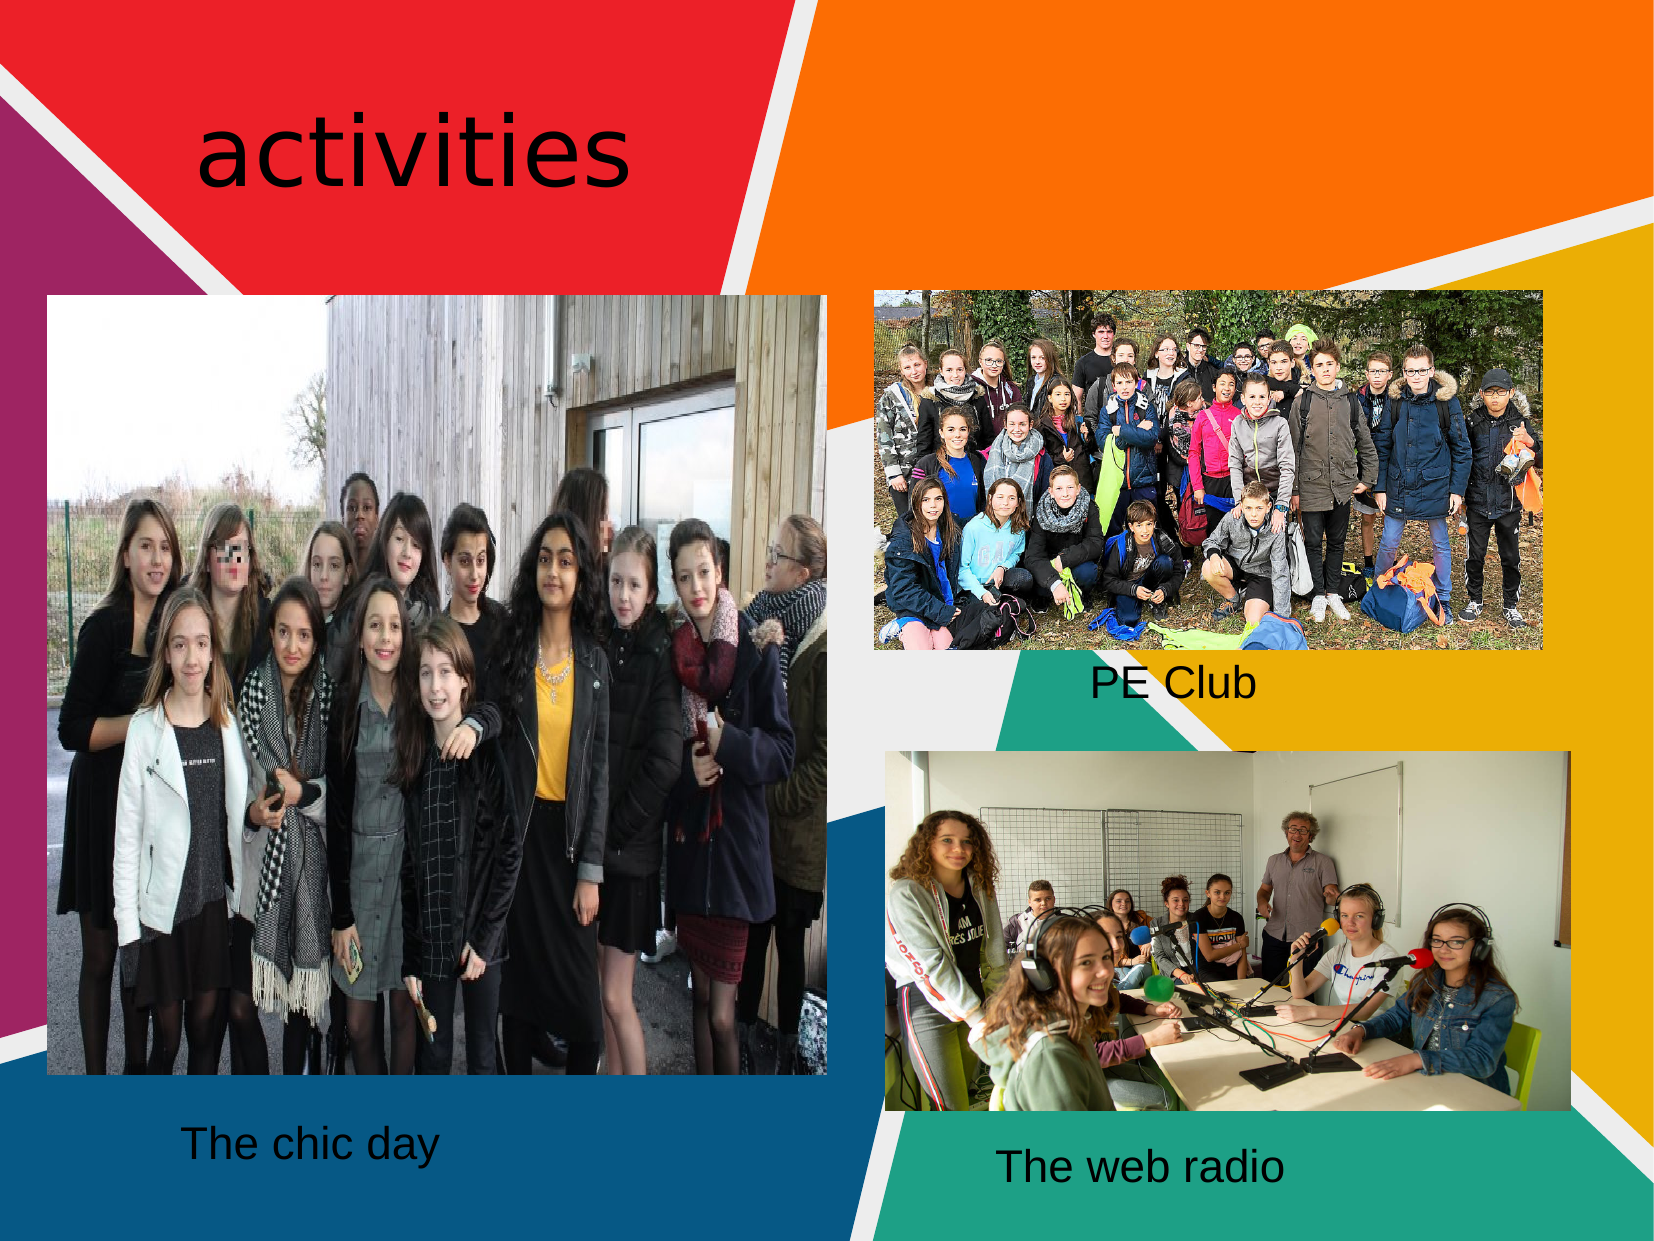

# activities
PE Club
The chic day
The web radio